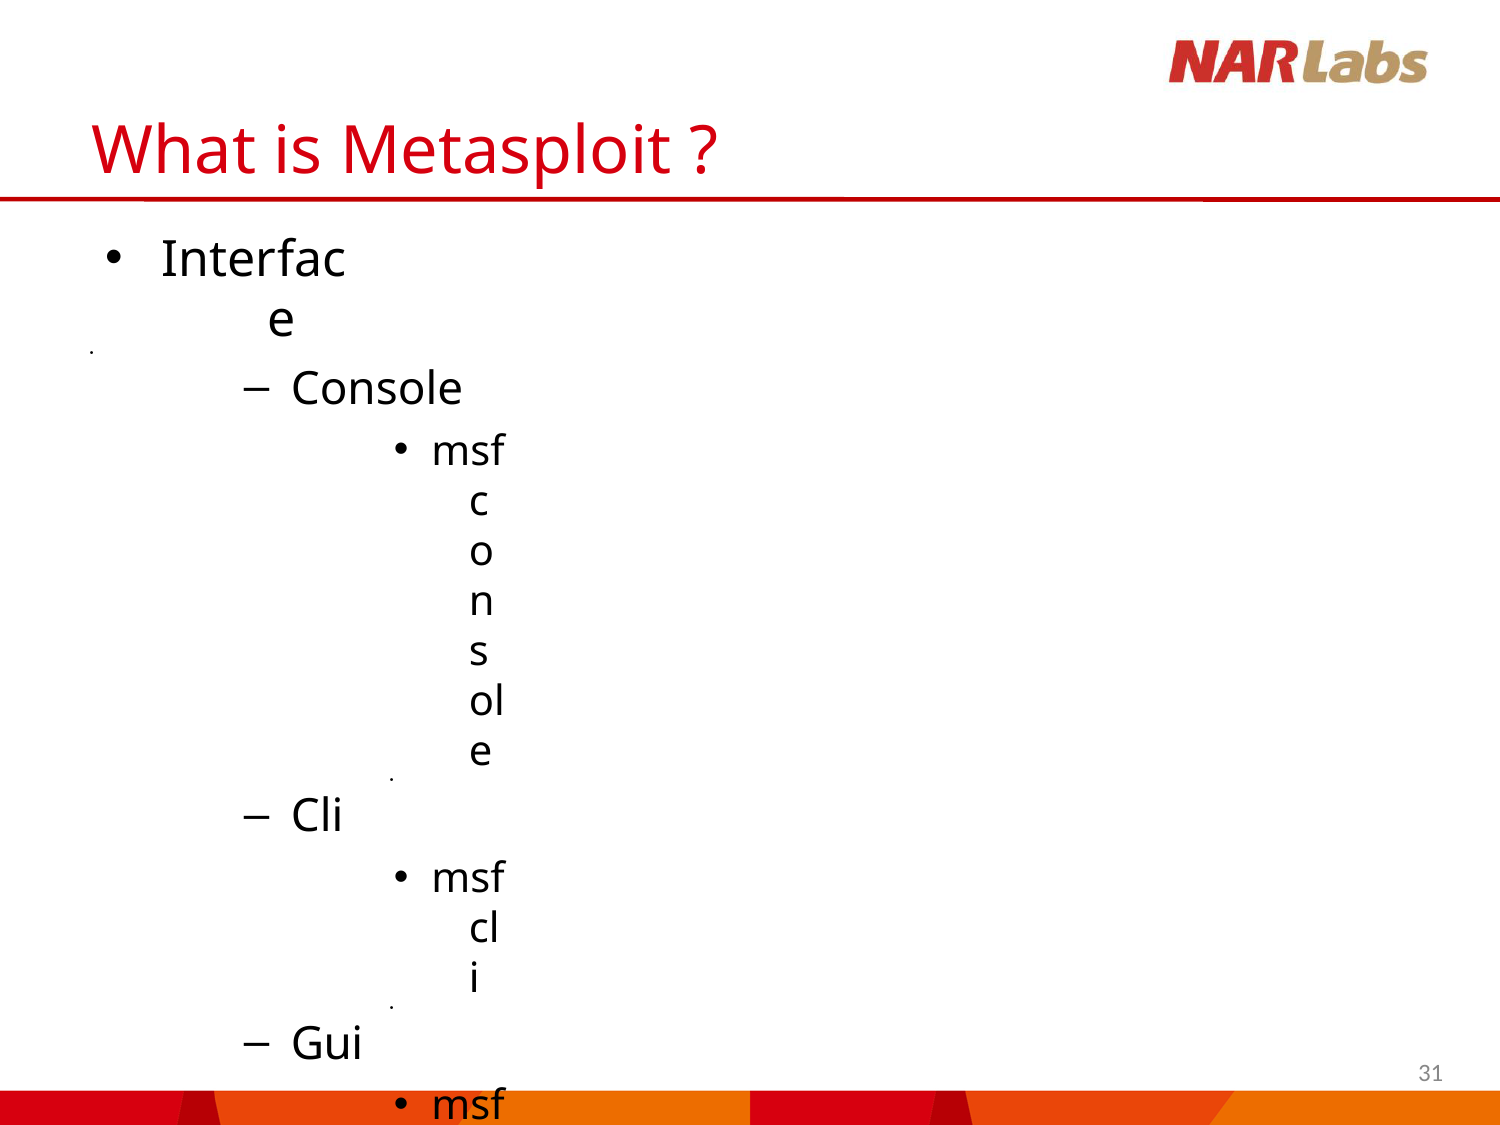

# What is Metasploit ?
Interface
Console
msfconsole
Cli
msfcli
Gui
msfgui
31